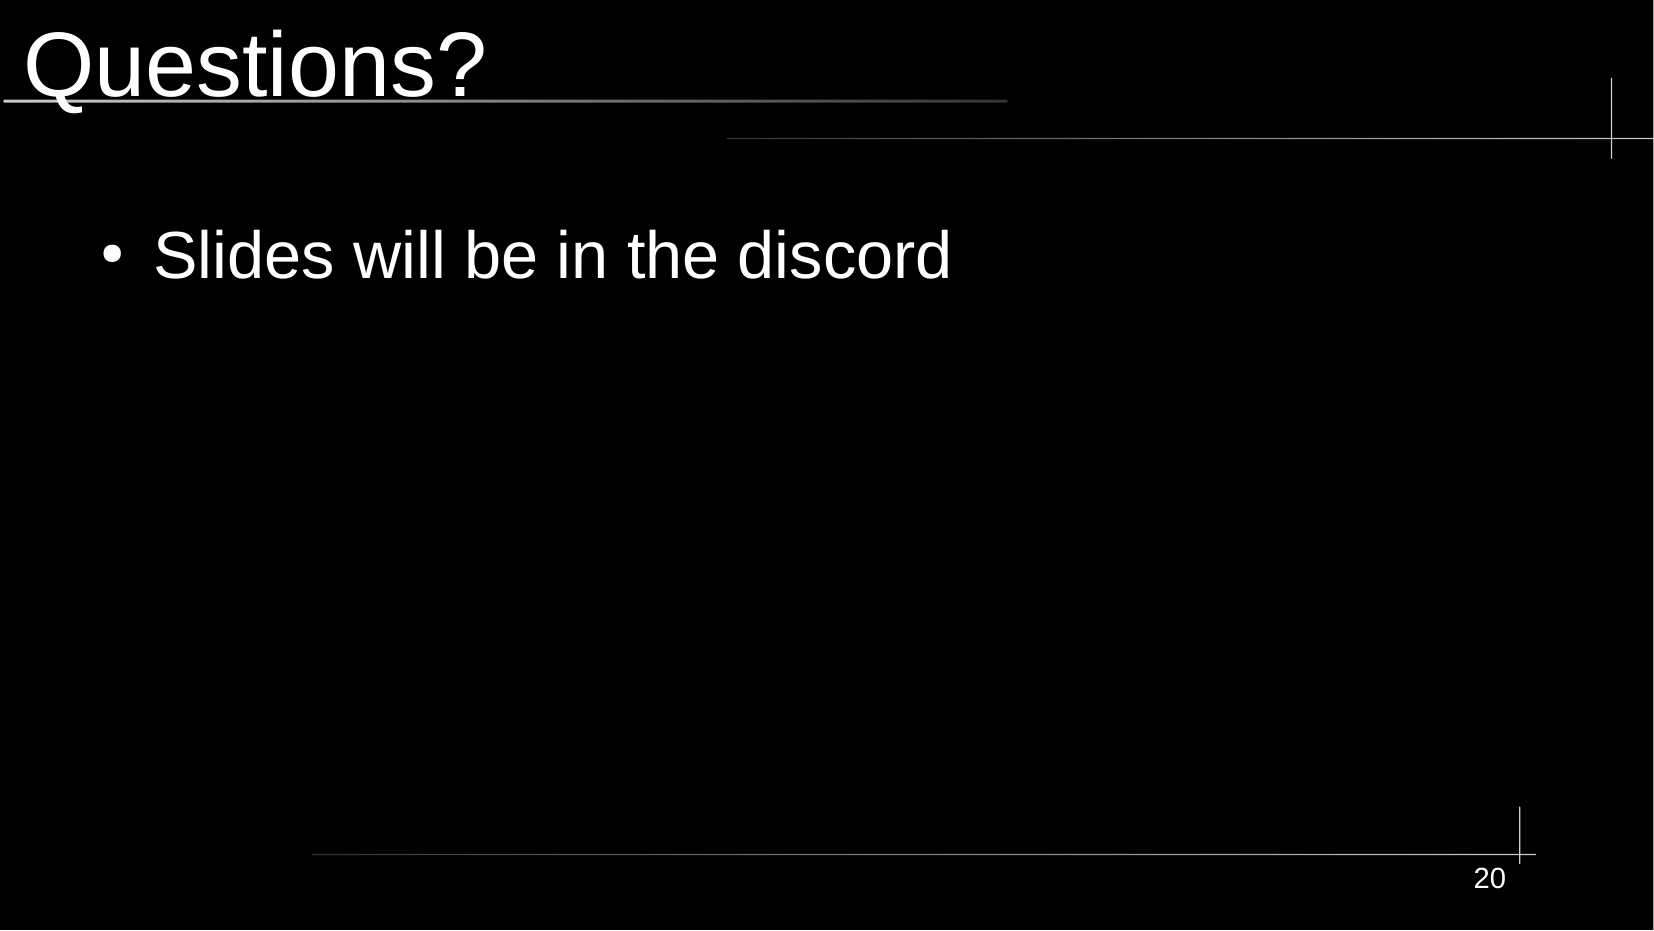

# Questions?
Slides will be in the discord
20